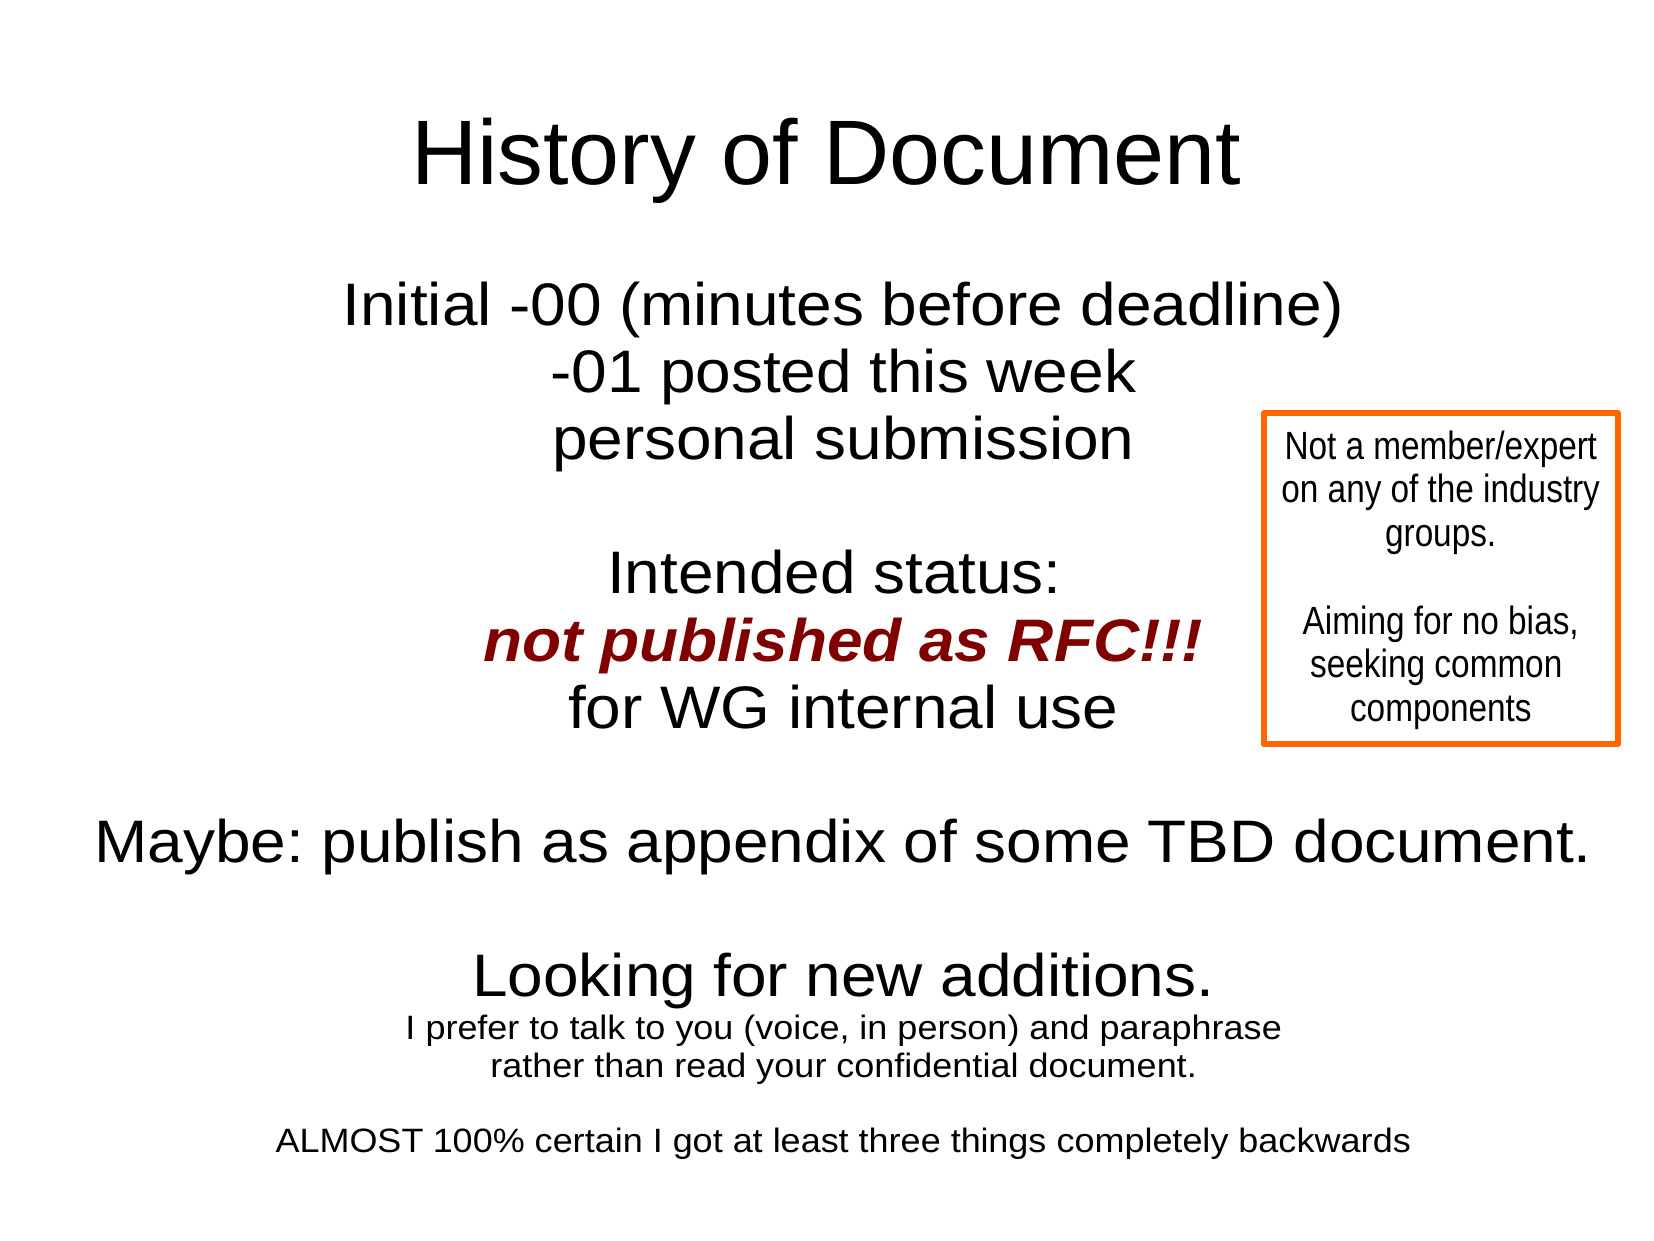

# History of Document
Initial -00 (minutes before deadline)
-01 posted this week
personal submission
Intended status:
not published as RFC!!!
for WG internal use
Maybe: publish as appendix of some TBD document.
Looking for new additions.
I prefer to talk to you (voice, in person) and paraphrase
rather than read your confidential document.
ALMOST 100% certain I got at least three things completely backwards
Not a member/expert
on any of the industry
groups.
Aiming for no bias,
seeking common
components